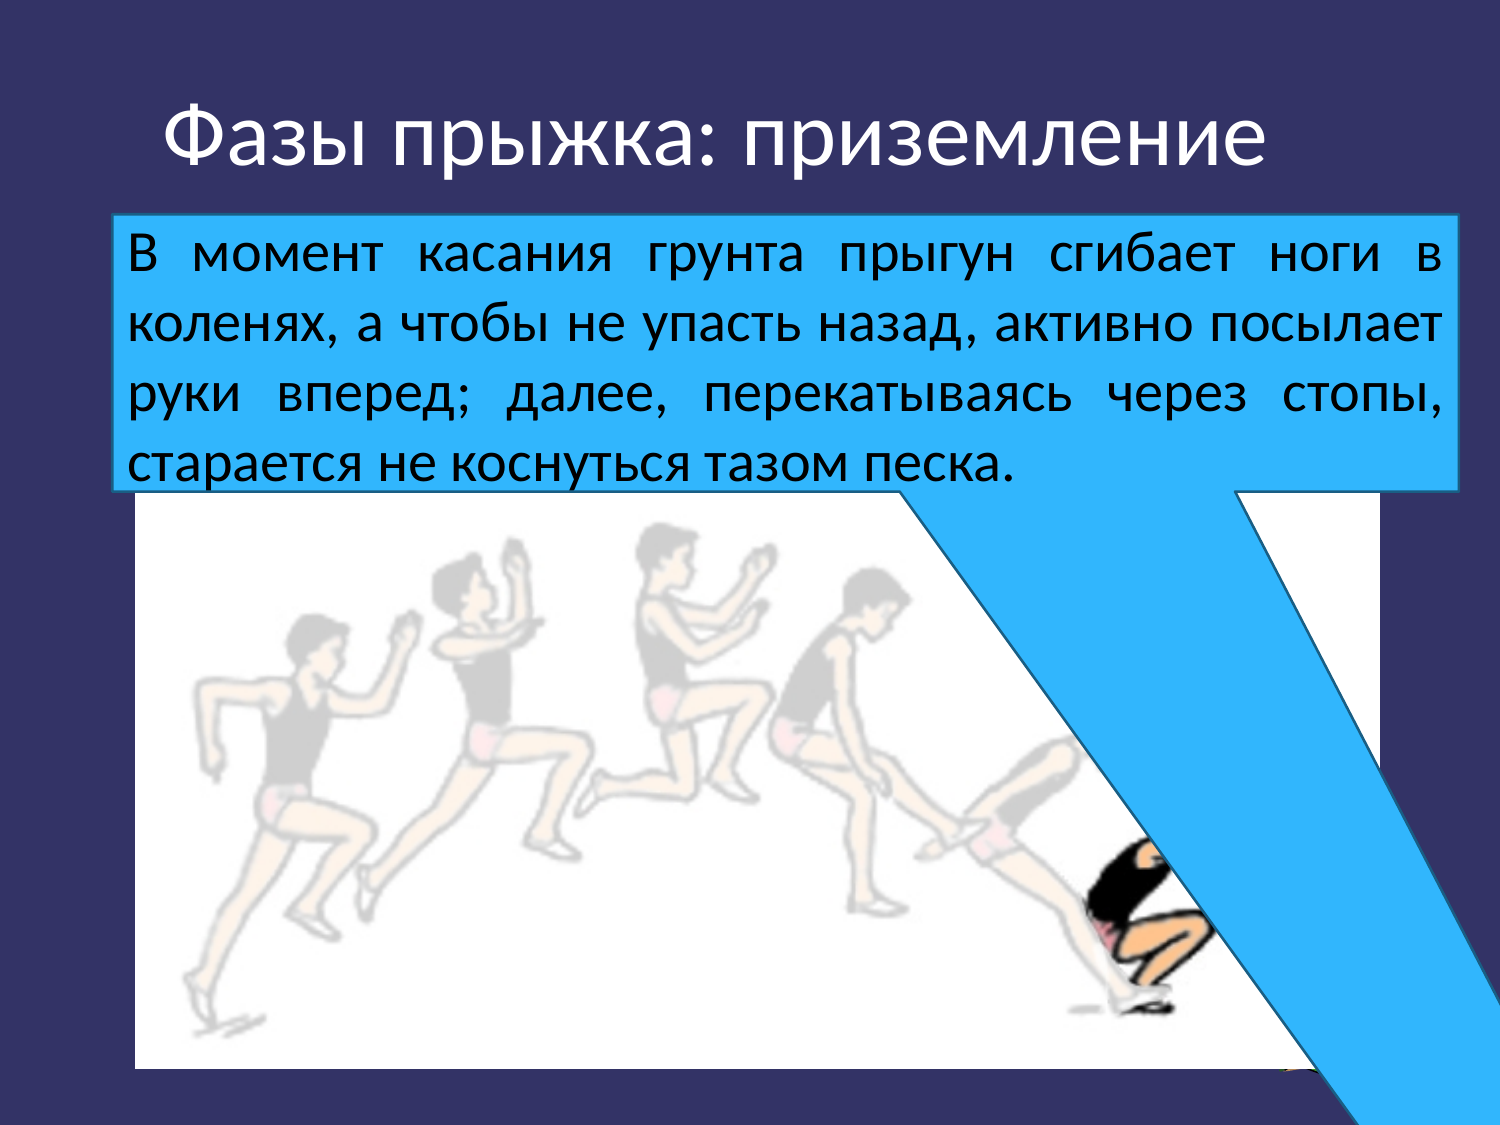

Фазы прыжка: приземление
В момент касания грунта прыгун сгибает ноги в коленях, а чтобы не упасть назад, активно посылает руки вперед; далее, перекатываясь через стопы, старается не коснуться тазом песка.